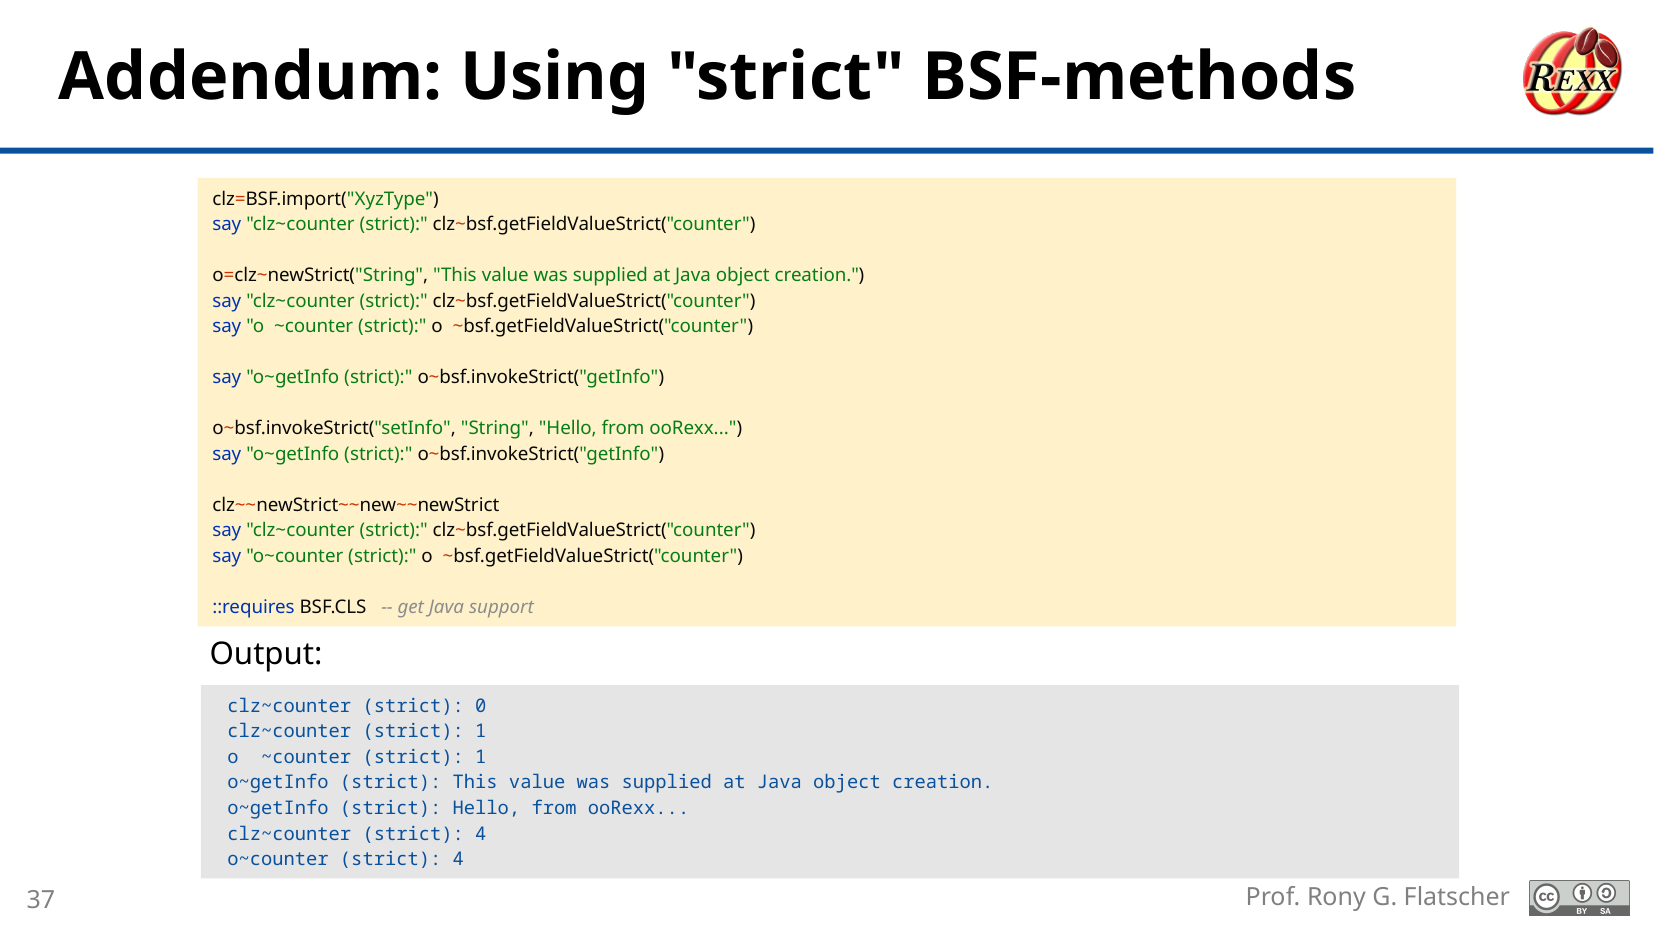

# Addendum: Using "strict" BSF-methods
clz=BSF.import("XyzType")
say "clz~counter (strict):" clz~bsf.getFieldValueStrict("counter")
o=clz~newStrict("String", "This value was supplied at Java object creation.")
say "clz~counter (strict):" clz~bsf.getFieldValueStrict("counter")
say "o ~counter (strict):" o ~bsf.getFieldValueStrict("counter")
say "o~getInfo (strict):" o~bsf.invokeStrict("getInfo")
o~bsf.invokeStrict("setInfo", "String", "Hello, from ooRexx...")
say "o~getInfo (strict):" o~bsf.invokeStrict("getInfo")
clz~~newStrict~~new~~newStrict
say "clz~counter (strict):" clz~bsf.getFieldValueStrict("counter")
say "o~counter (strict):" o ~bsf.getFieldValueStrict("counter")
::requires BSF.CLS -- get Java support
Output:
clz~counter (strict): 0
clz~counter (strict): 1
o ~counter (strict): 1
o~getInfo (strict): This value was supplied at Java object creation.
o~getInfo (strict): Hello, from ooRexx...
clz~counter (strict): 4
o~counter (strict): 4